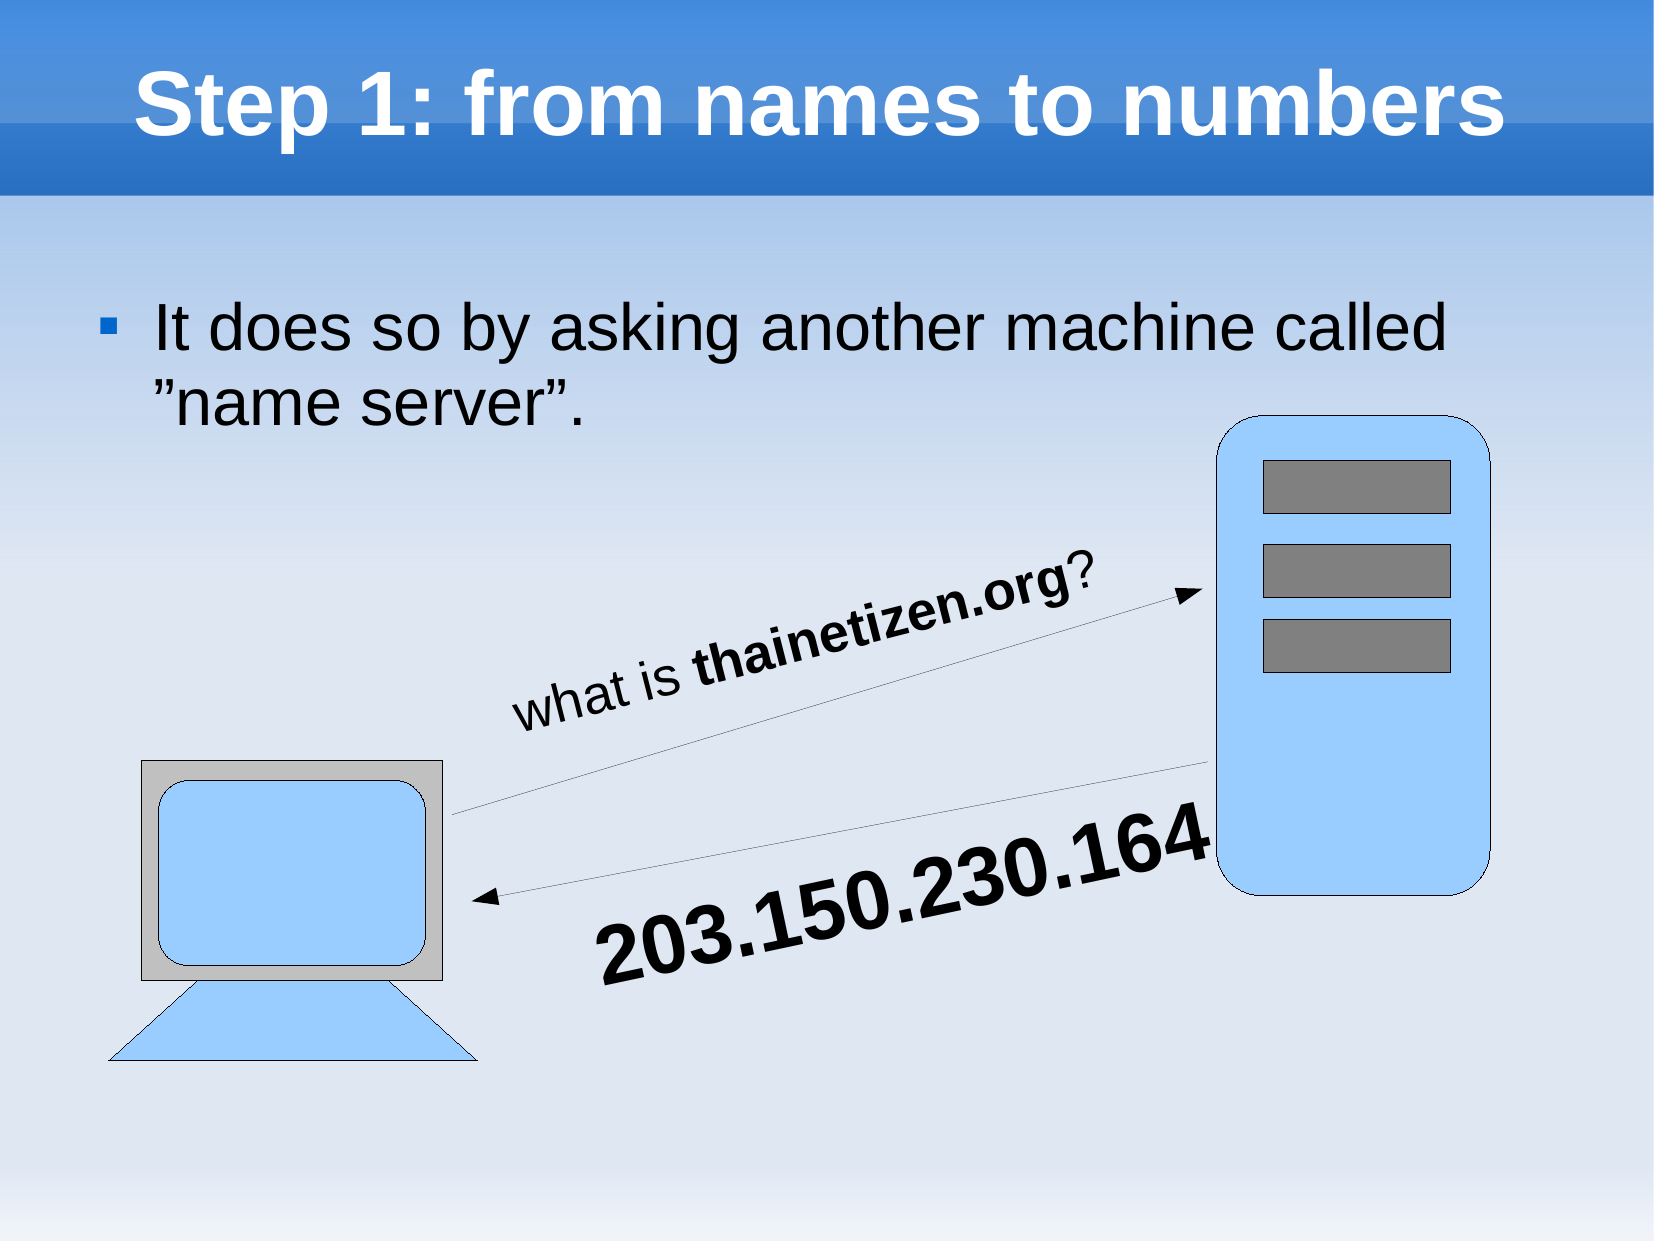

# Step 1: from names to numbers
It does so by asking another machine called ”name server”.
what is thainetizen.org?
203.150.230.164